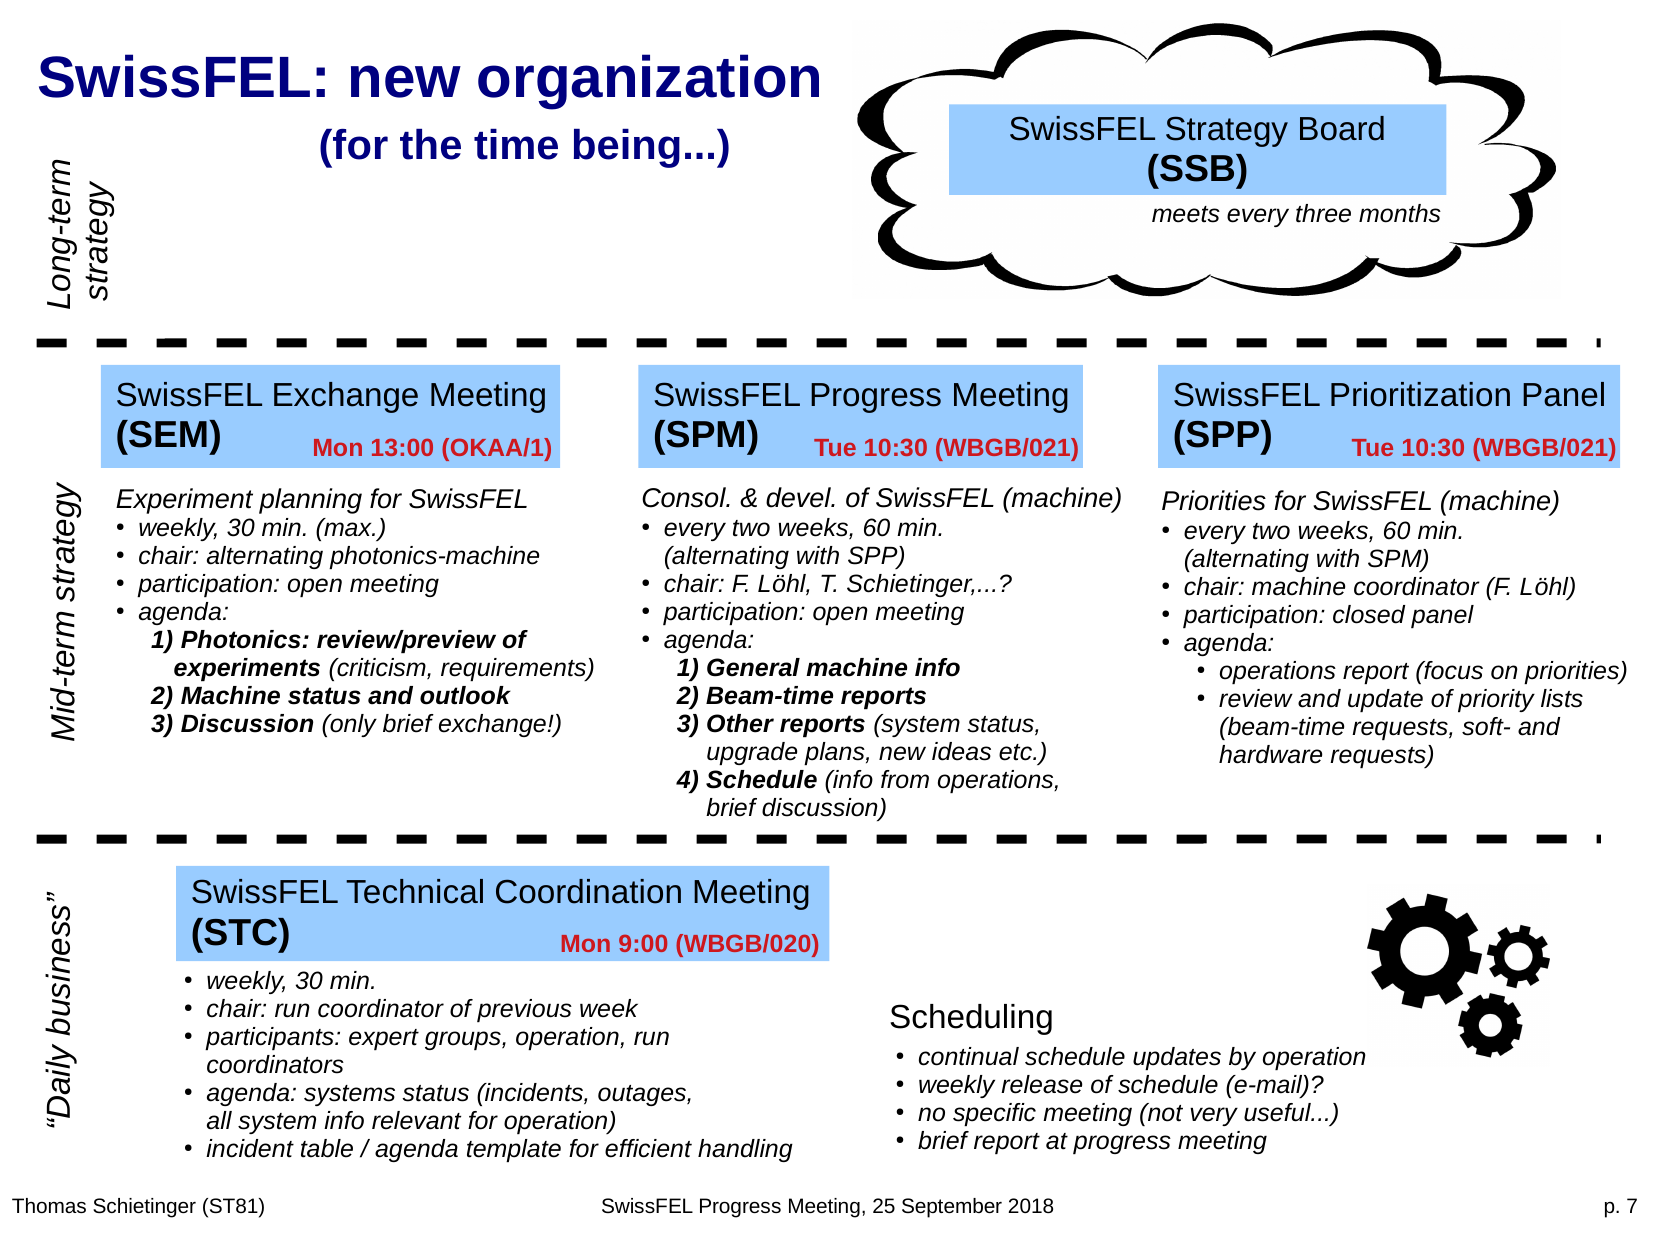

# SwissFEL: new organization (for the time being...)
SwissFEL Strategy Board
(SSB)
Long-term
 strategy
meets every three months
SwissFEL Exchange Meeting
(SEM)
SwissFEL Progress Meeting
(SPM)
SwissFEL Prioritization Panel
(SPP)
Mon 13:00 (OKAA/1)
Tue 10:30 (WBGB/021)
Tue 10:30 (WBGB/021)
Consol. & devel. of SwissFEL (machine)
every two weeks, 60 min.
(alternating with SPP)
chair: F. Löhl, T. Schietinger,...?
participation: open meeting
agenda:
 General machine info
 Beam-time reports
 Other reports (system status,
 upgrade plans, new ideas etc.)
 Schedule (info from operations,
 brief discussion)
Experiment planning for SwissFEL
weekly, 30 min. (max.)
chair: alternating photonics-machine
participation: open meeting
agenda:
 Photonics: review/preview of
experiments (criticism, requirements)
 Machine status and outlook
 Discussion (only brief exchange!)
Priorities for SwissFEL (machine)
every two weeks, 60 min.
(alternating with SPM)
chair: machine coordinator (F. Löhl)
participation: closed panel
agenda:
operations report (focus on priorities)
review and update of priority lists
(beam-time requests, soft- and
hardware requests)
Mid-term strategy
SwissFEL Technical Coordination Meeting
(STC)
Mon 9:00 (WBGB/020)
weekly, 30 min.
chair: run coordinator of previous week
participants: expert groups, operation, run
coordinators
agenda: systems status (incidents, outages,
all system info relevant for operation)
incident table / agenda template for efficient handling
“Daily business”
Scheduling
continual schedule updates by operation
weekly release of schedule (e-mail)?
no specific meeting (not very useful...)
brief report at progress meeting
7